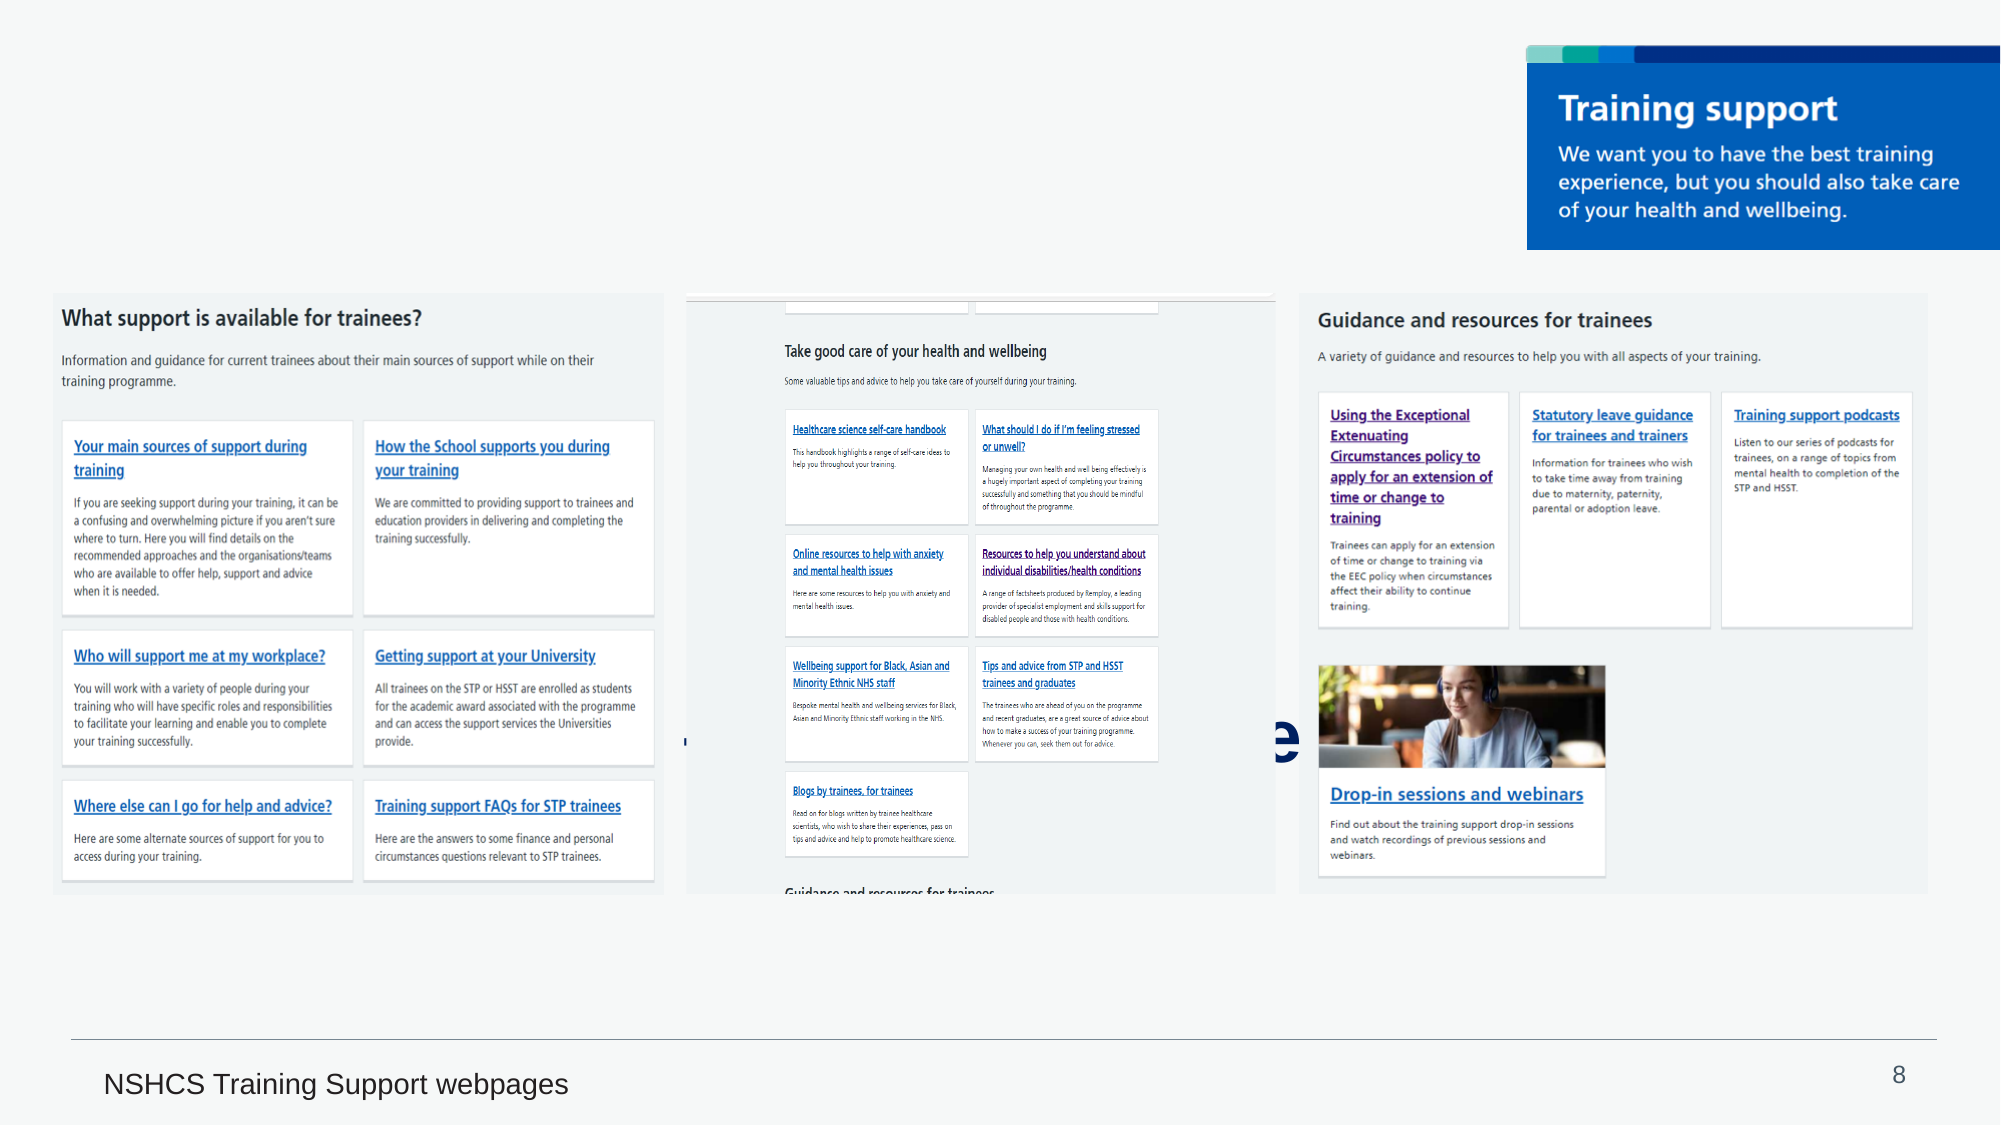

# Training support – NSHCS website
NSHCS Training Support webpages